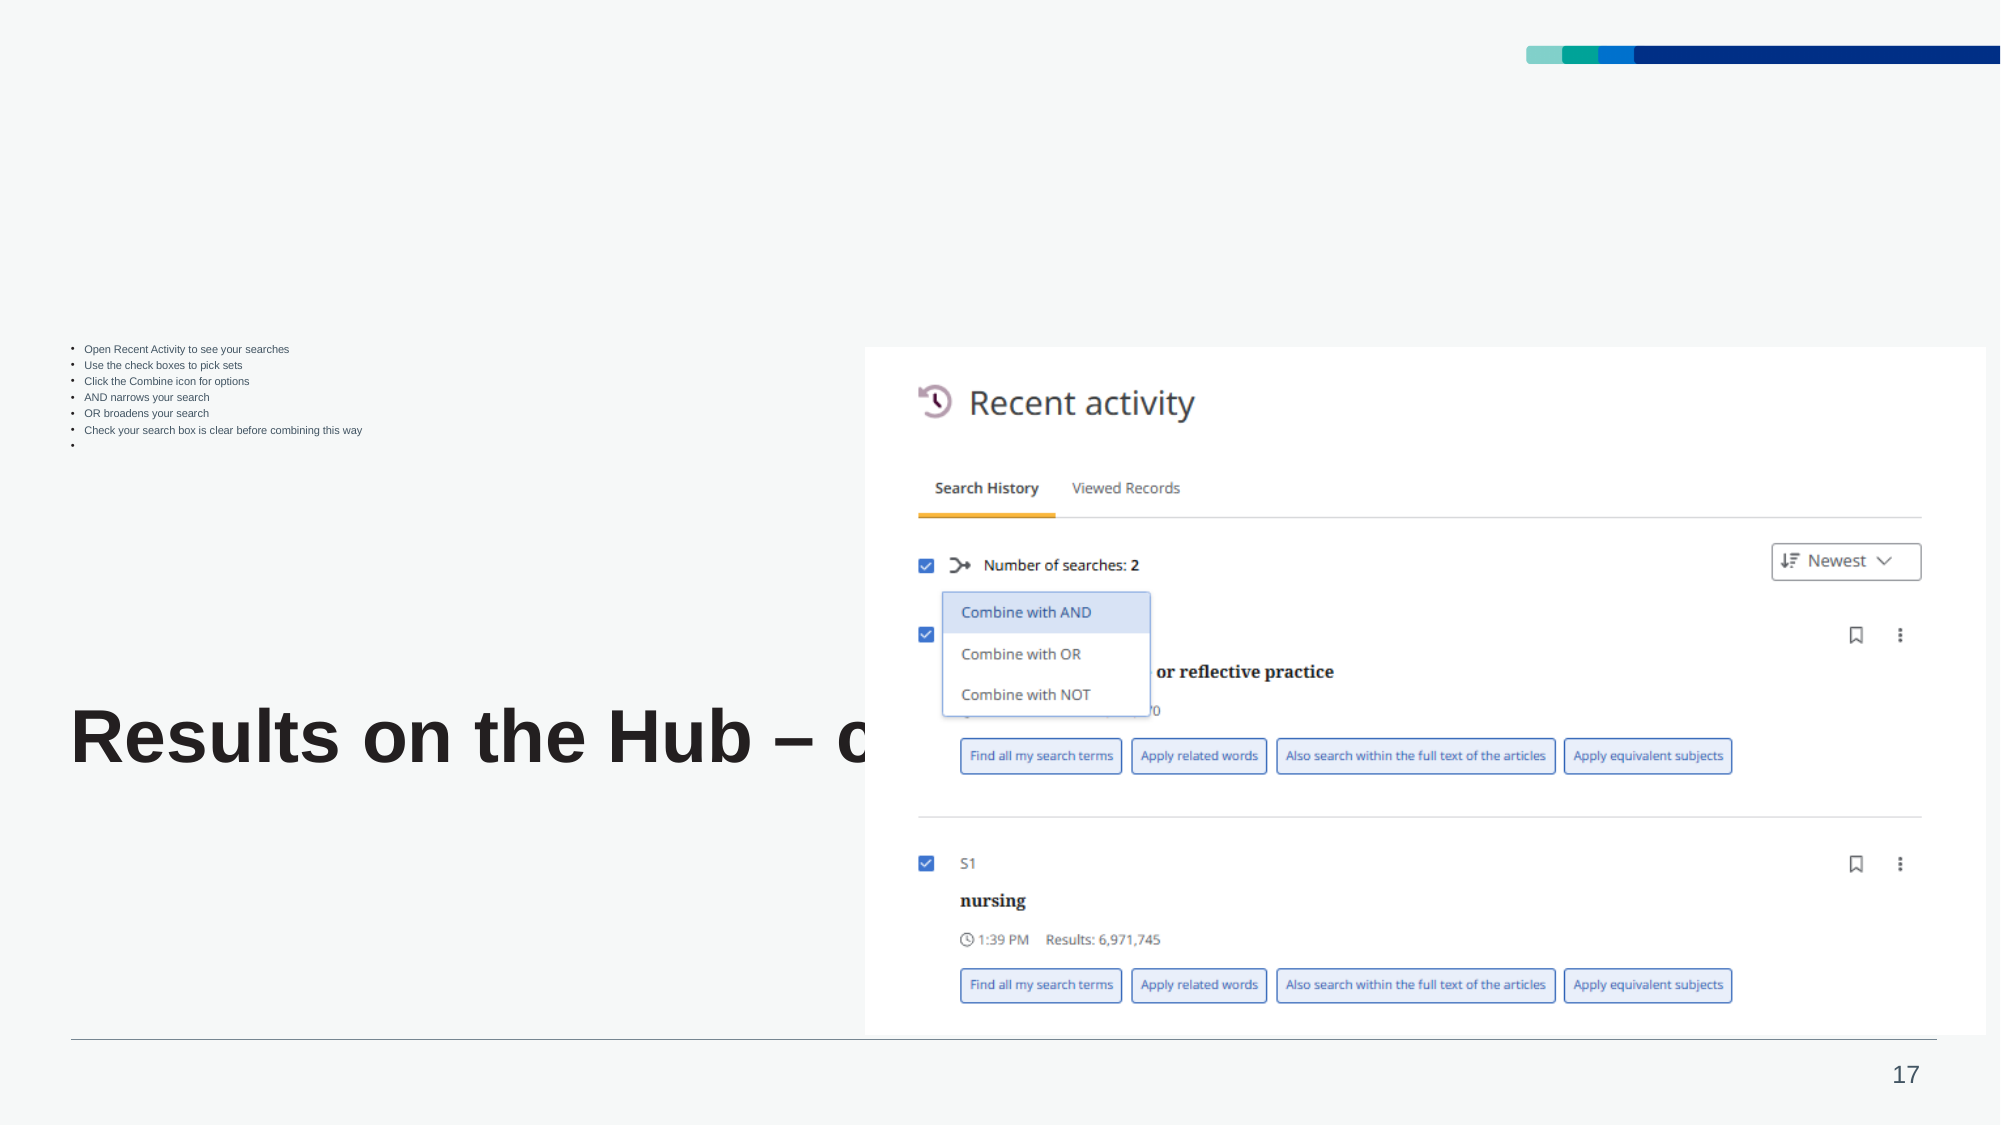

Open Recent Activity to see your searches
Use the check boxes to pick sets
Click the Combine icon for options
AND narrows your search
OR broadens your search
Check your search box is clear before combining this way
# Results on the Hub – combine searches